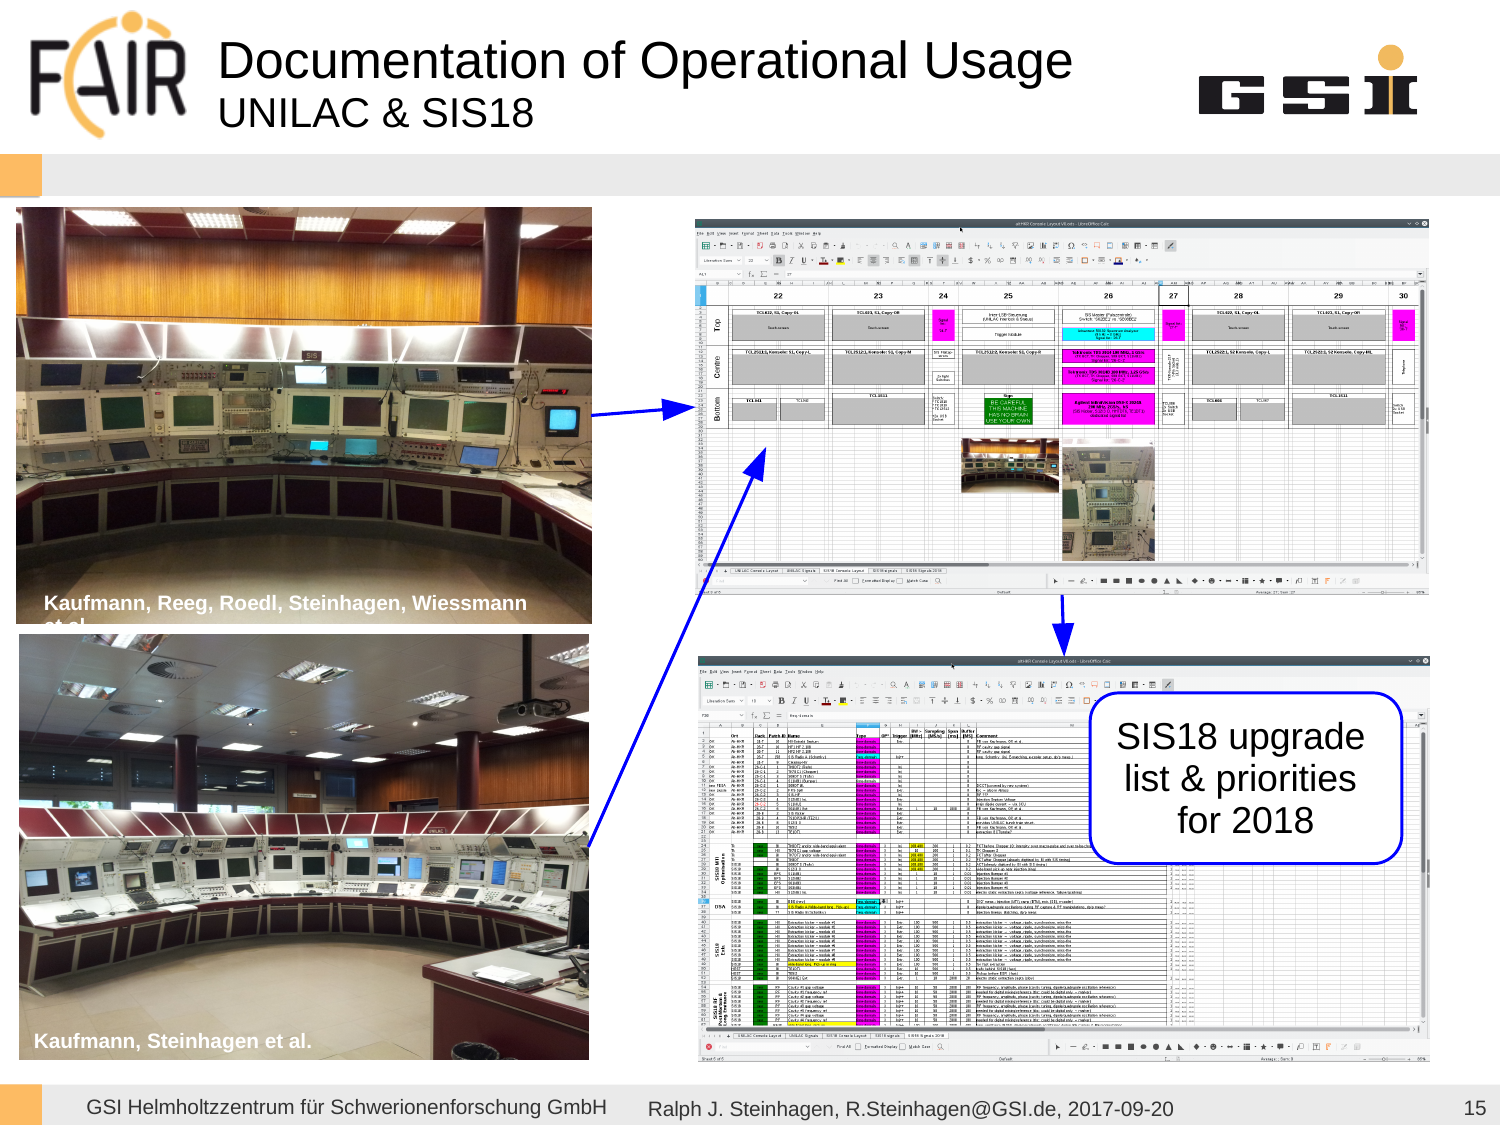

# Documentation of Operational Usage UNILAC & SIS18
Kaufmann, Reeg, Roedl, Steinhagen, Wiessmann et al.
SIS18 upgrade
list & priorities
for 2018
Kaufmann, Steinhagen et al.